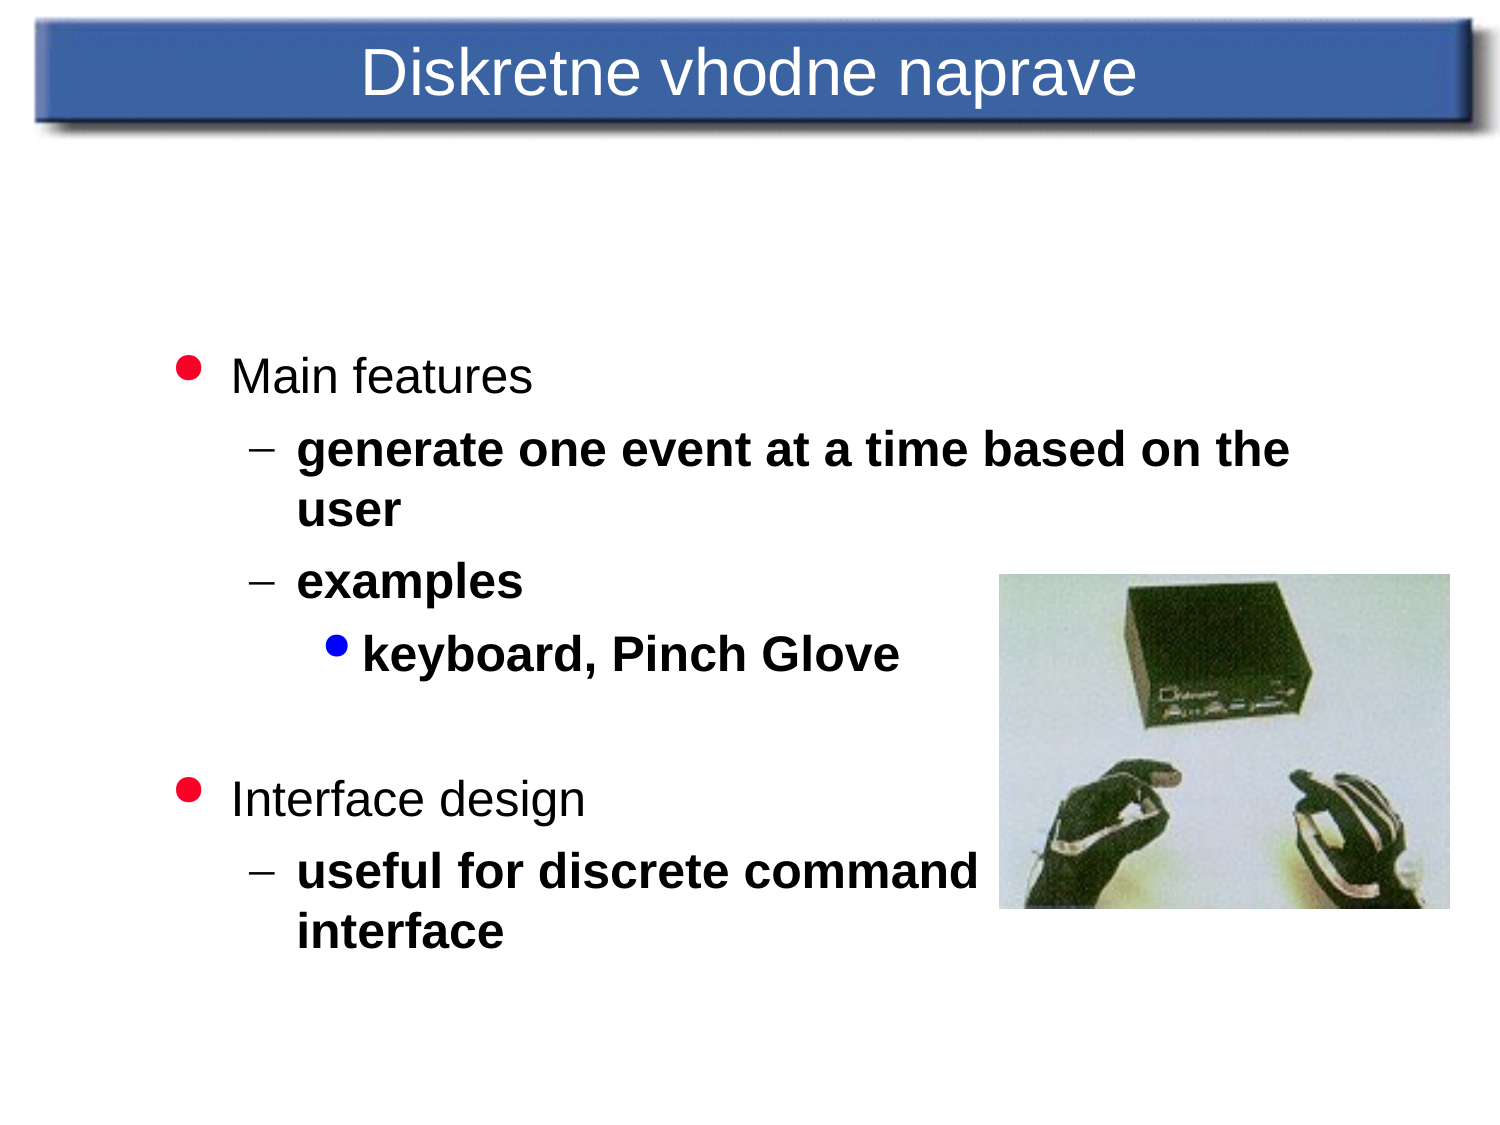

# Diskretne vhodne naprave
Main features
generate one event at a time based on the user
examples
keyboard, Pinch Glove
Interface design
useful for discrete command
interface